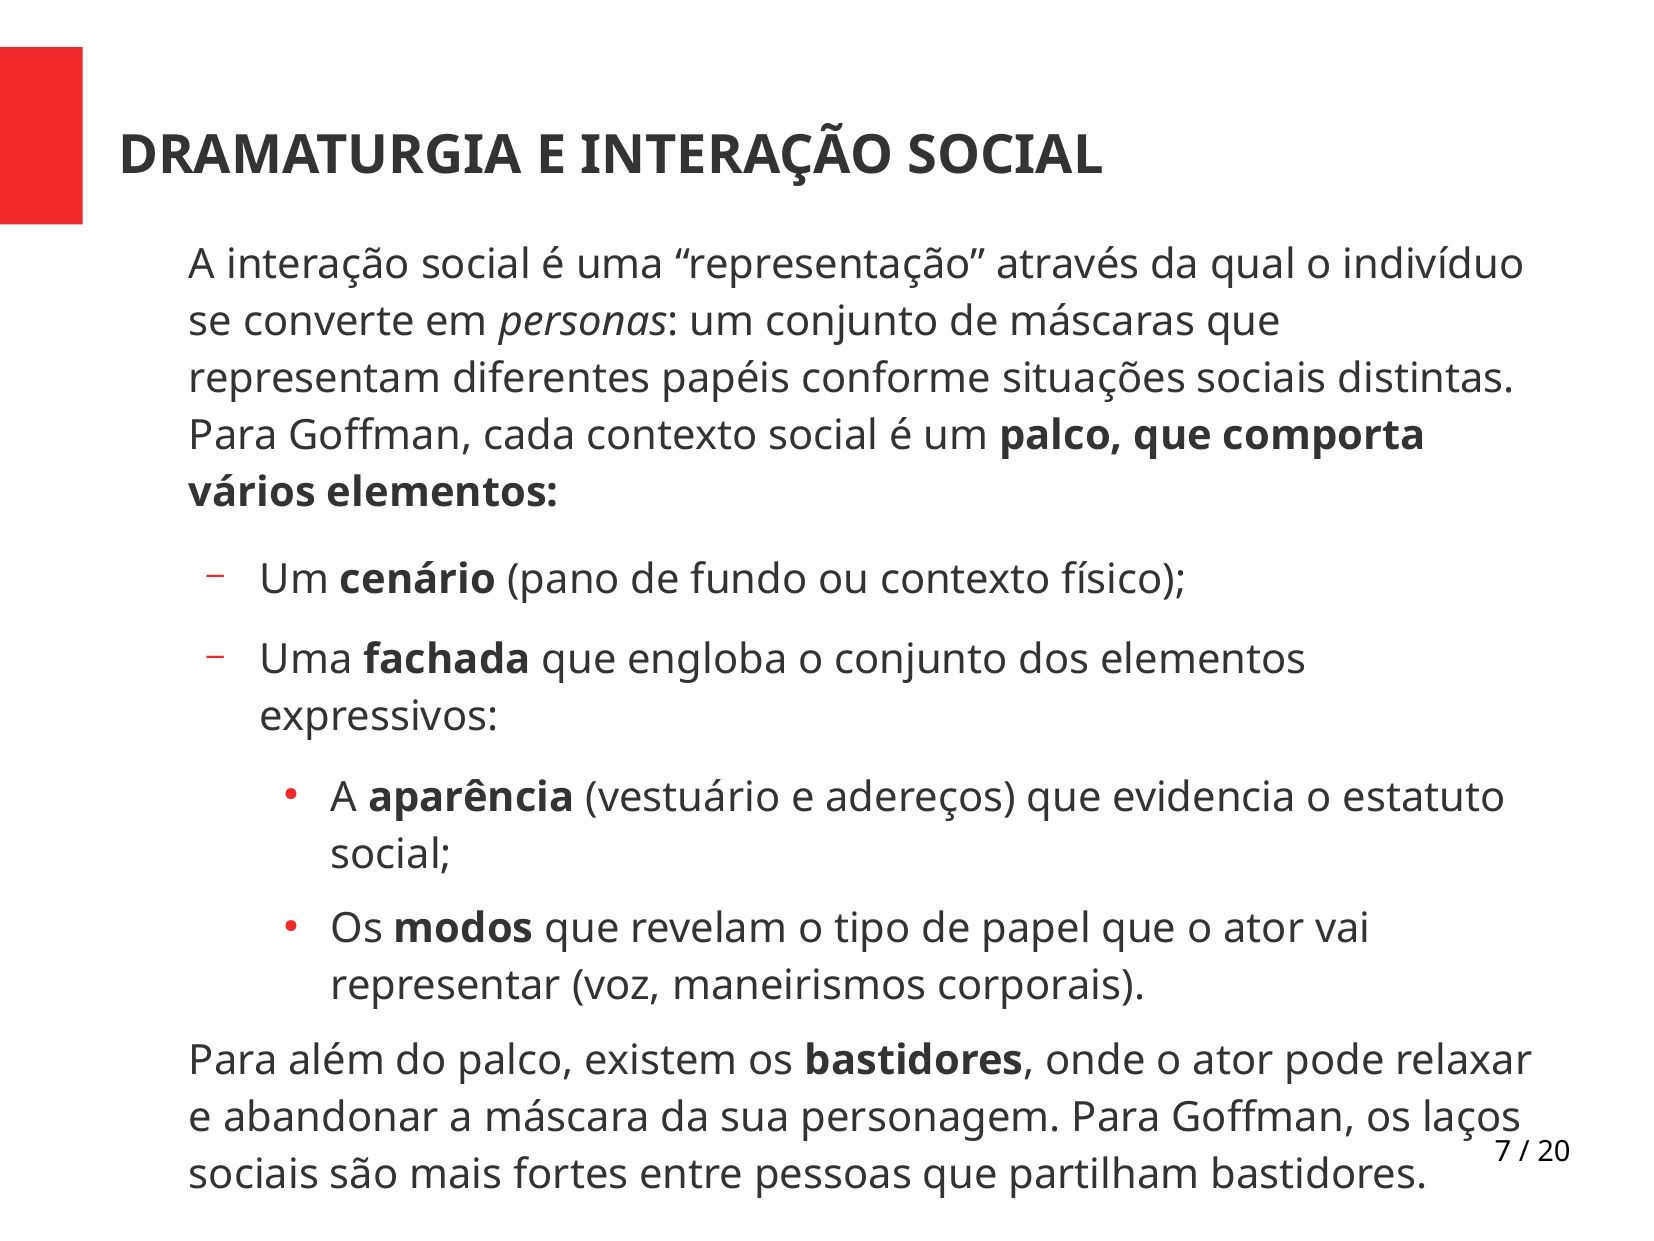

# DRAMATURGIA E INTERAÇÃO SOCIAL
A interação social é uma “representação” através da qual o indivíduo se converte em personas: um conjunto de máscaras que representam diferentes papéis conforme situações sociais distintas. Para Goffman, cada contexto social é um palco, que comporta vários elementos:
Um cenário (pano de fundo ou contexto físico);
Uma fachada que engloba o conjunto dos elementos expressivos:
A aparência (vestuário e adereços) que evidencia o estatuto social;
Os modos que revelam o tipo de papel que o ator vai representar (voz, maneirismos corporais).
Para além do palco, existem os bastidores, onde o ator pode relaxar e abandonar a máscara da sua personagem. Para Goffman, os laços sociais são mais fortes entre pessoas que partilham bastidores.
7